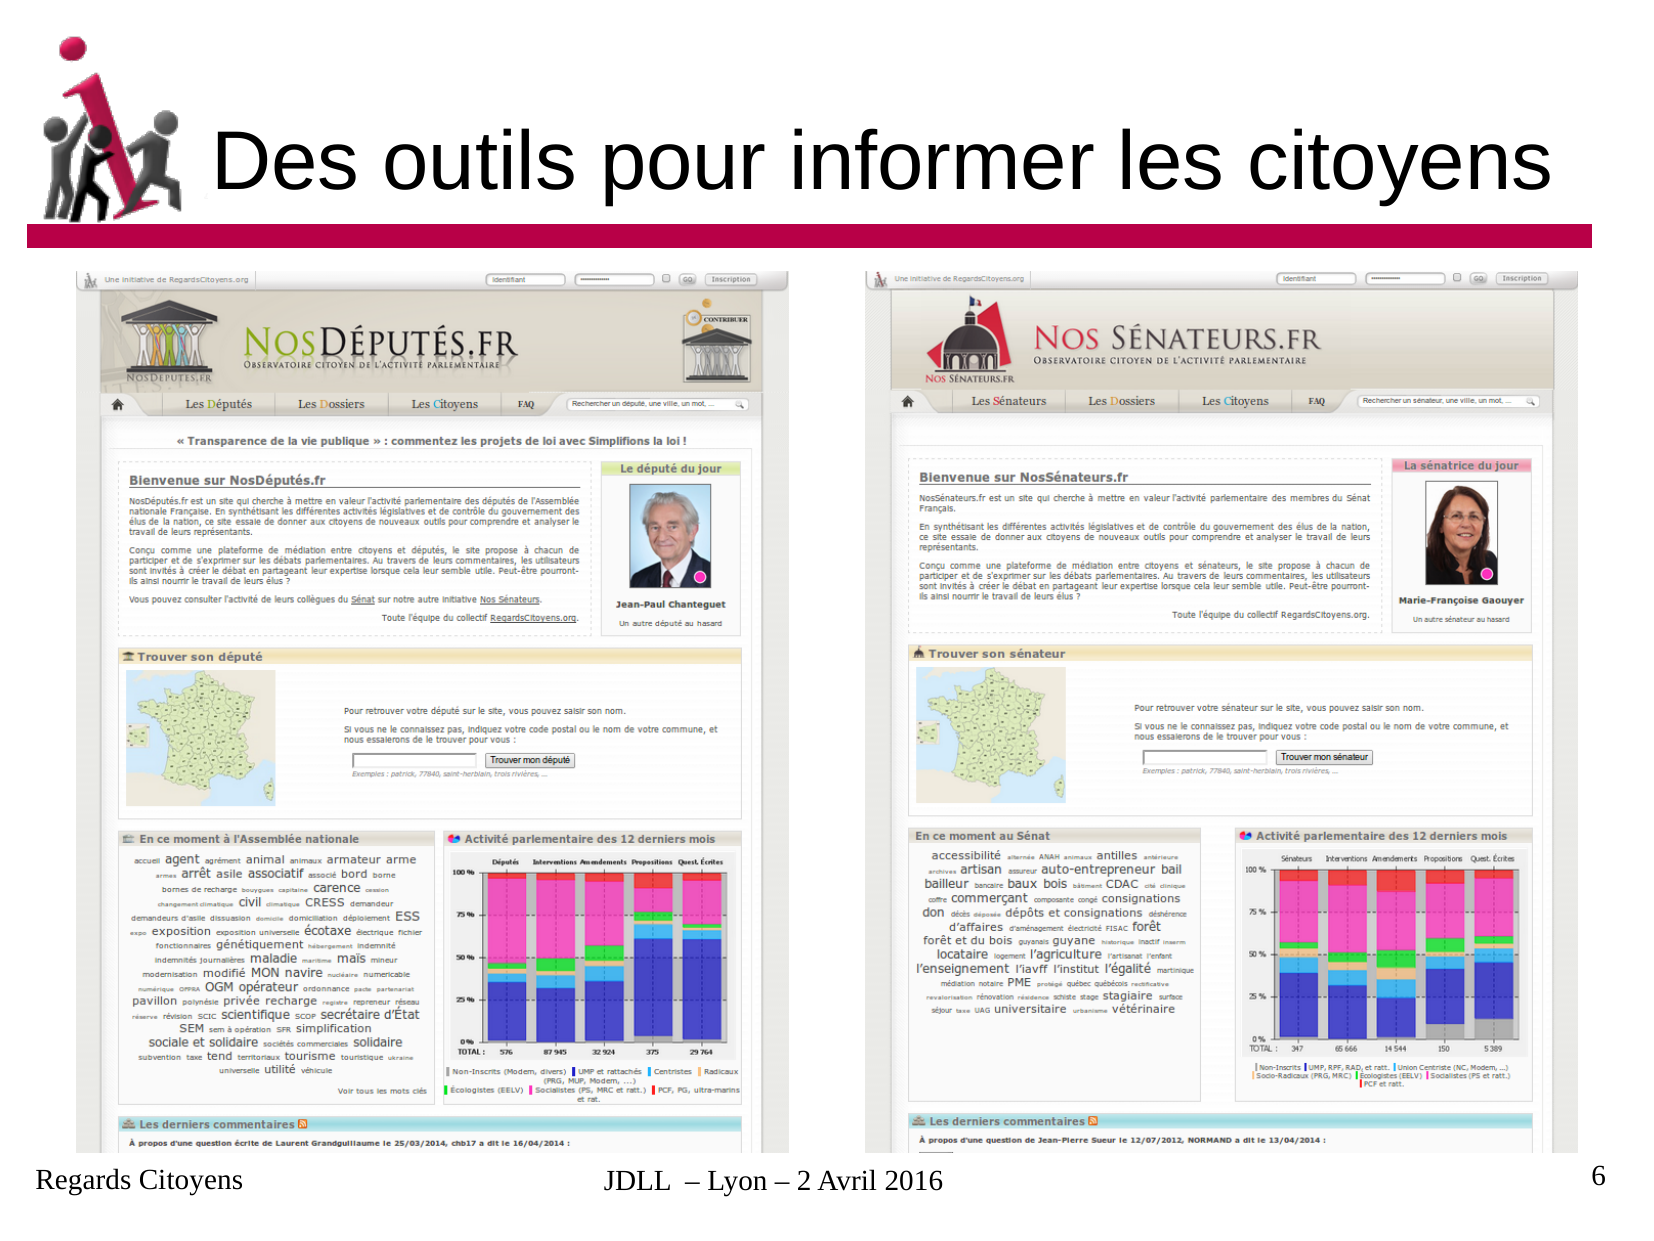

# Des outils pour informer les citoyens
6